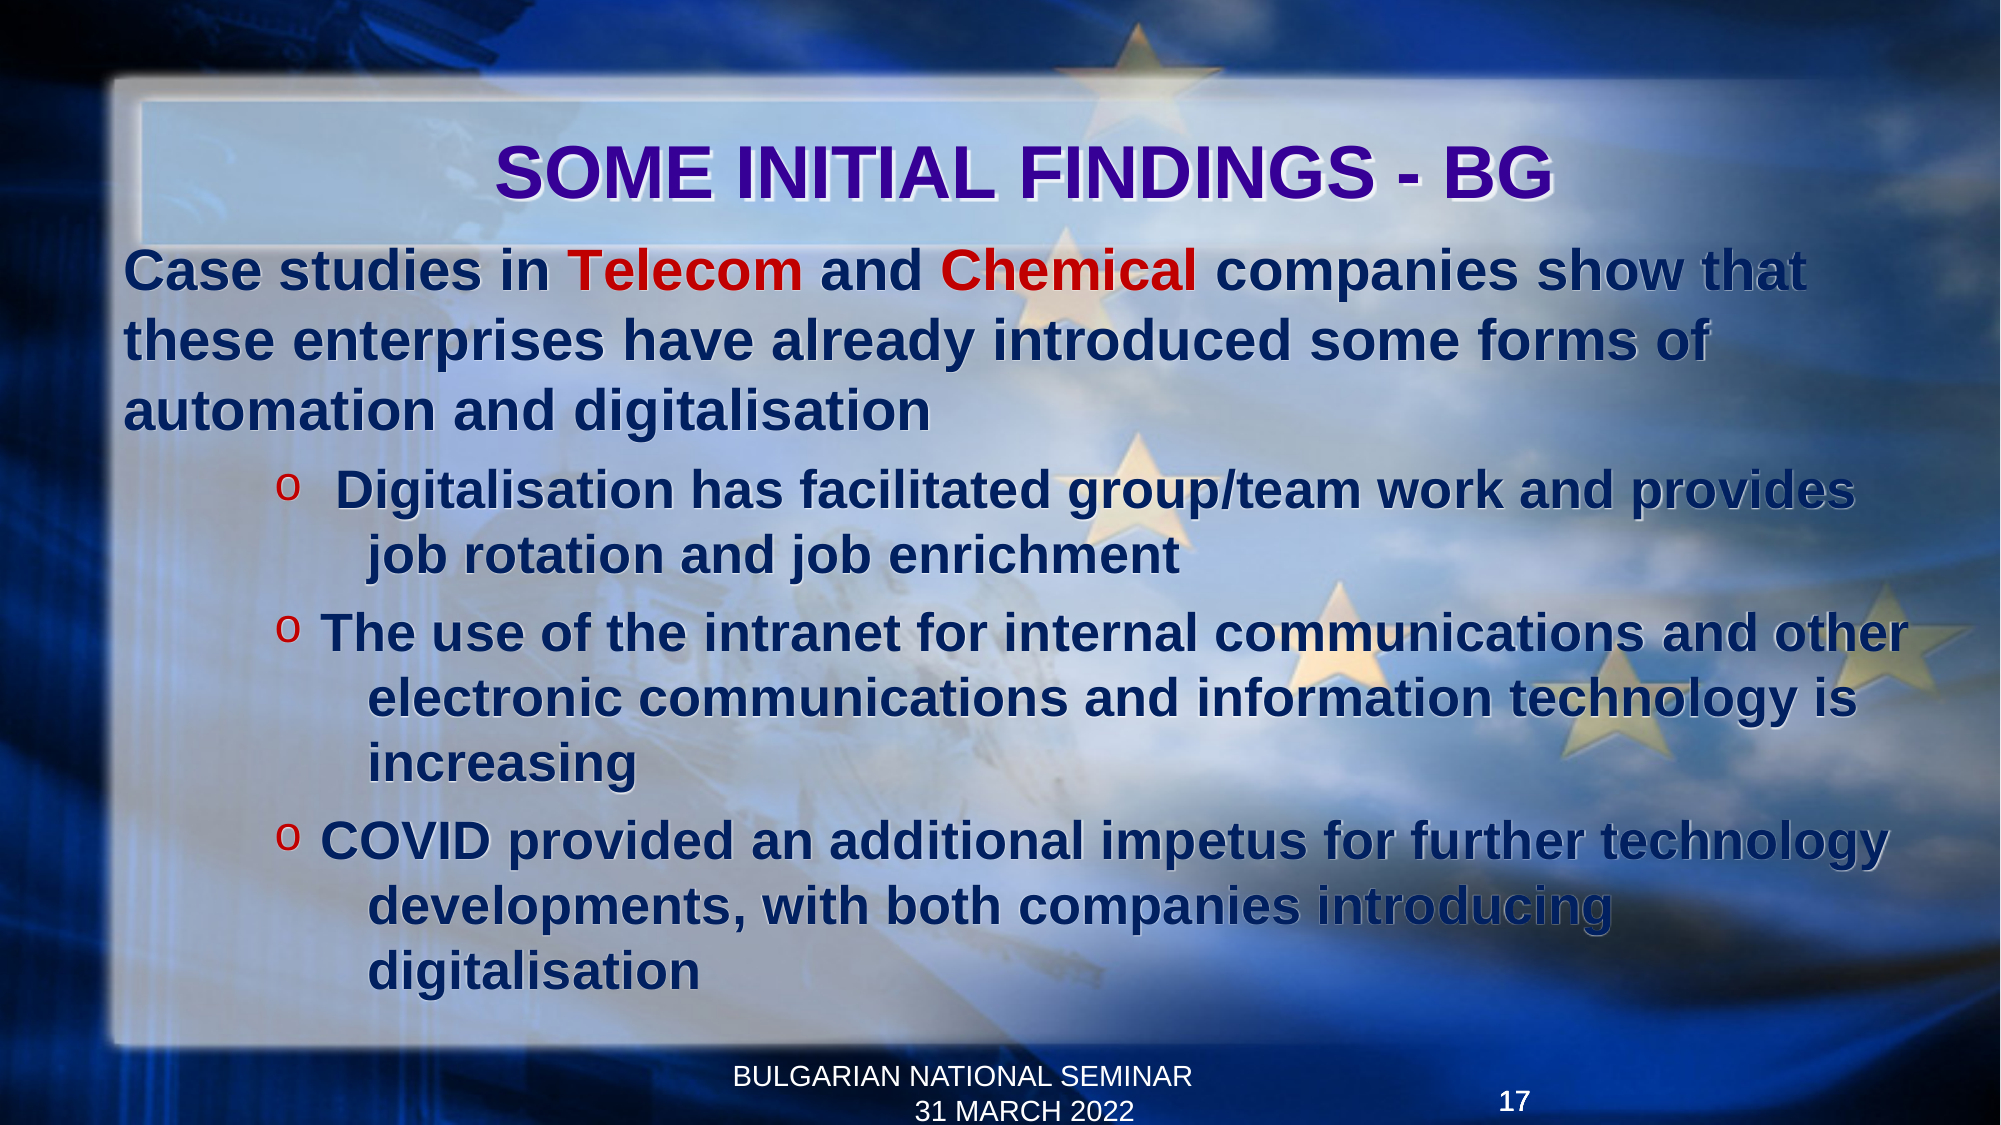

# SOME INITIAL FINDINGS - BG
Case studies in Telecom and Chemical companies show that these enterprises have already introduced some forms of automation and digitalisation
 Digitalisation has facilitated group/team work and provides job rotation and job enrichment
The use of the intranet for internal communications and other electronic communications and information technology is increasing
COVID provided an additional impetus for further technology developments, with both companies introducing digitalisation
BULGARIAN NATIONAL SEMINAR 31 MARCH 2022